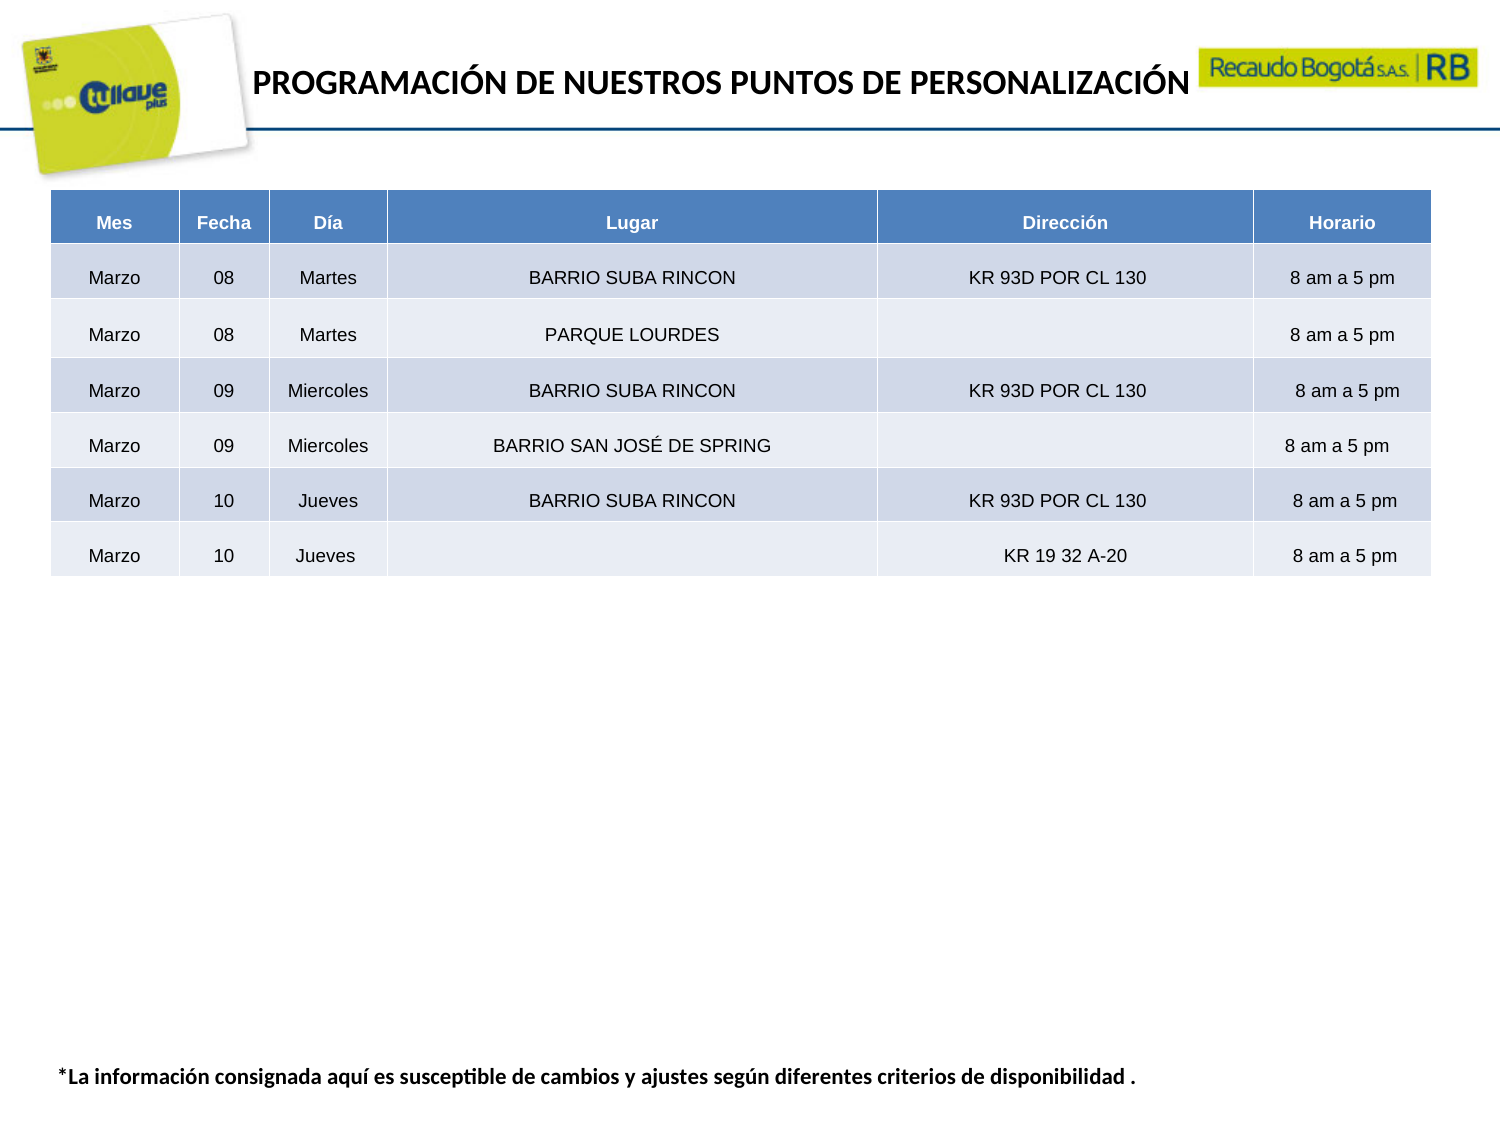

PROGRAMACIÓN DE NUESTROS PUNTOS DE PERSONALIZACIÓN
| Mes | Fecha | Día | Lugar | Dirección | Horario |
| --- | --- | --- | --- | --- | --- |
| Marzo | 08 | Martes | BARRIO SUBA RINCON | KR 93D POR CL 130 | 8 am a 5 pm |
| Marzo | 08 | Martes | PARQUE LOURDES | | 8 am a 5 pm |
| Marzo | 09 | Miercoles | BARRIO SUBA RINCON | KR 93D POR CL 130 | 8 am a 5 pm |
| Marzo | 09 | Miercoles | BARRIO SAN JOSÉ DE SPRING | | 8 am a 5 pm |
| Marzo | 10 | Jueves | BARRIO SUBA RINCON | KR 93D POR CL 130 | 8 am a 5 pm |
| Marzo | 10 | Jueves | | KR 19 32 A-20 | 8 am a 5 pm |
*La información consignada aquí es susceptible de cambios y ajustes según diferentes criterios de disponibilidad .